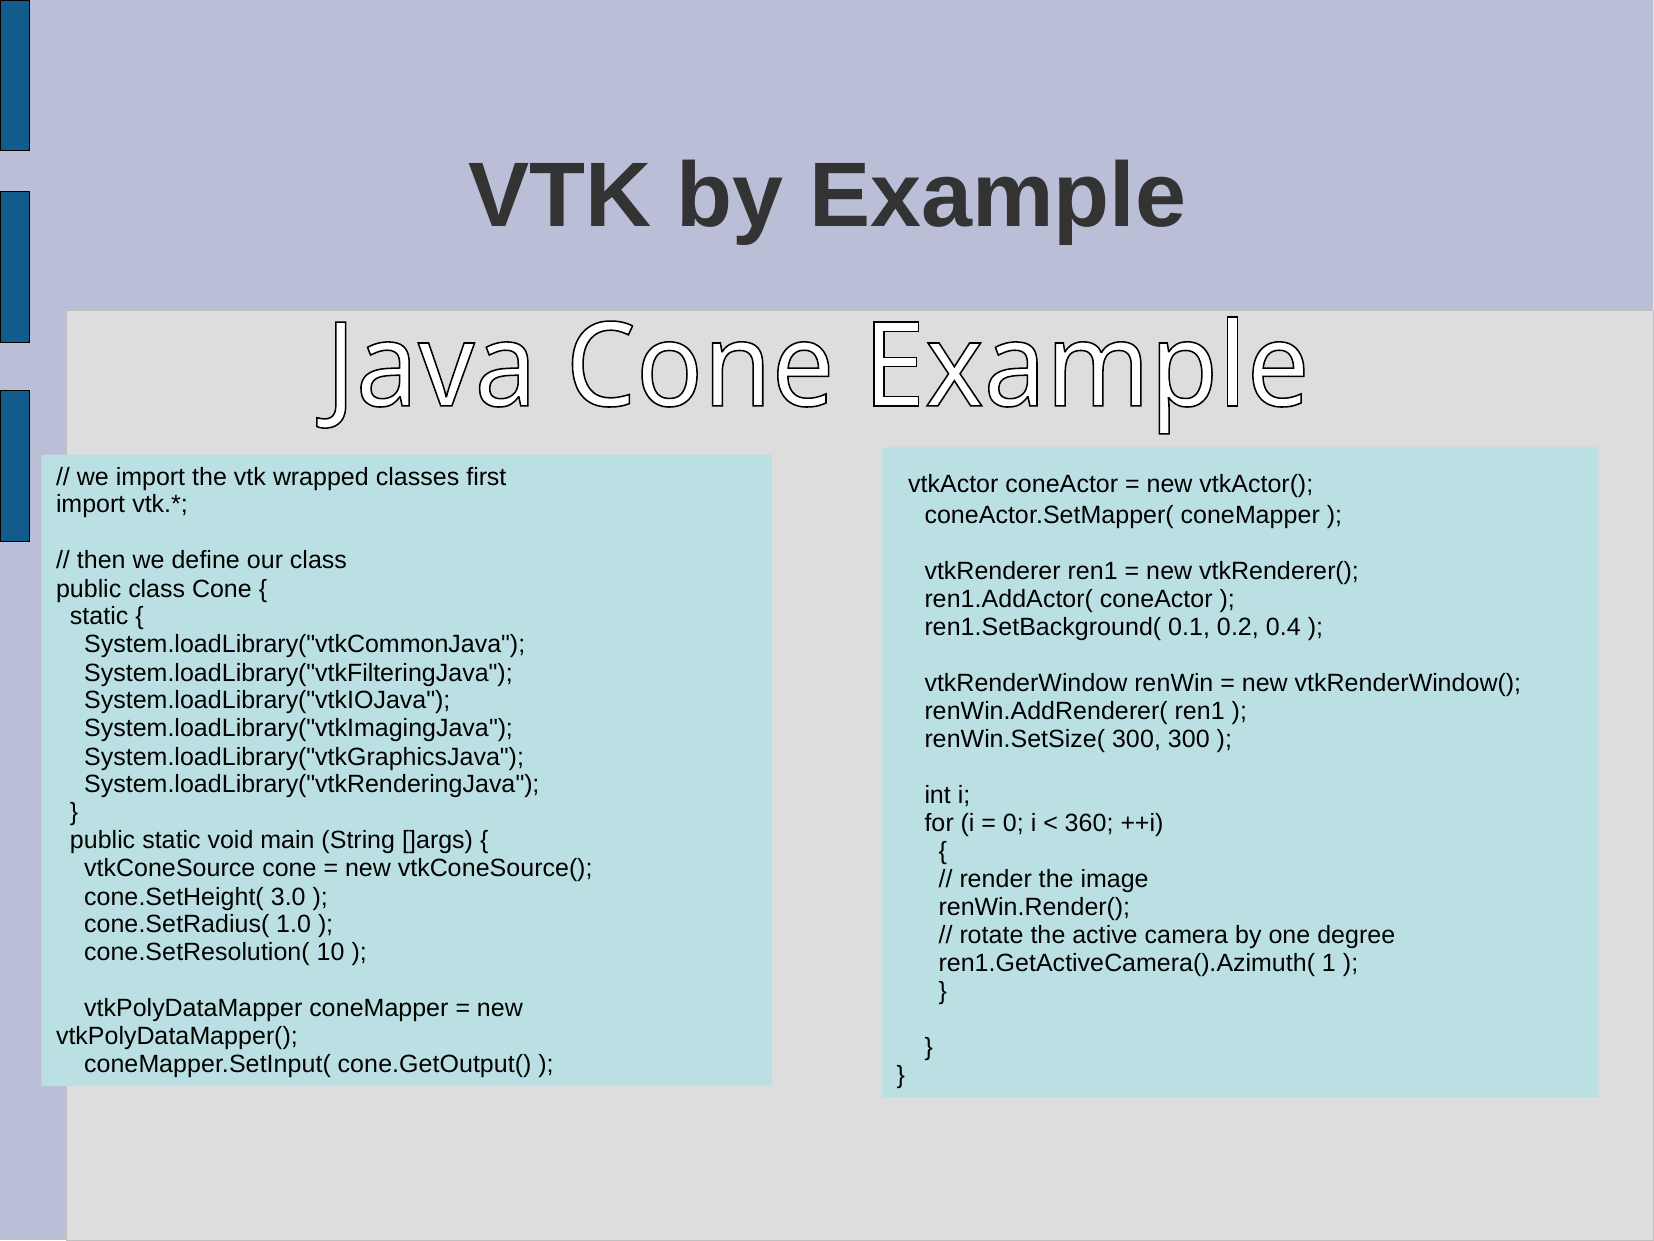

# VTK by Example
Java Cone Example
 vtkActor coneActor = new vtkActor();
 coneActor.SetMapper( coneMapper );
 vtkRenderer ren1 = new vtkRenderer();
 ren1.AddActor( coneActor );
 ren1.SetBackground( 0.1, 0.2, 0.4 );
 vtkRenderWindow renWin = new vtkRenderWindow();
 renWin.AddRenderer( ren1 );
 renWin.SetSize( 300, 300 );
 int i;
 for (i = 0; i < 360; ++i)
 {
 // render the image
 renWin.Render();
 // rotate the active camera by one degree
 ren1.GetActiveCamera().Azimuth( 1 );
 }
 }
}
// we import the vtk wrapped classes first
import vtk.*;
// then we define our class
public class Cone {
 static {
 System.loadLibrary("vtkCommonJava");
 System.loadLibrary("vtkFilteringJava");
 System.loadLibrary("vtkIOJava");
 System.loadLibrary("vtkImagingJava");
 System.loadLibrary("vtkGraphicsJava");
 System.loadLibrary("vtkRenderingJava");
 }
 public static void main (String []args) {
 vtkConeSource cone = new vtkConeSource();
 cone.SetHeight( 3.0 );
 cone.SetRadius( 1.0 );
 cone.SetResolution( 10 );
 vtkPolyDataMapper coneMapper = new vtkPolyDataMapper();
 coneMapper.SetInput( cone.GetOutput() );